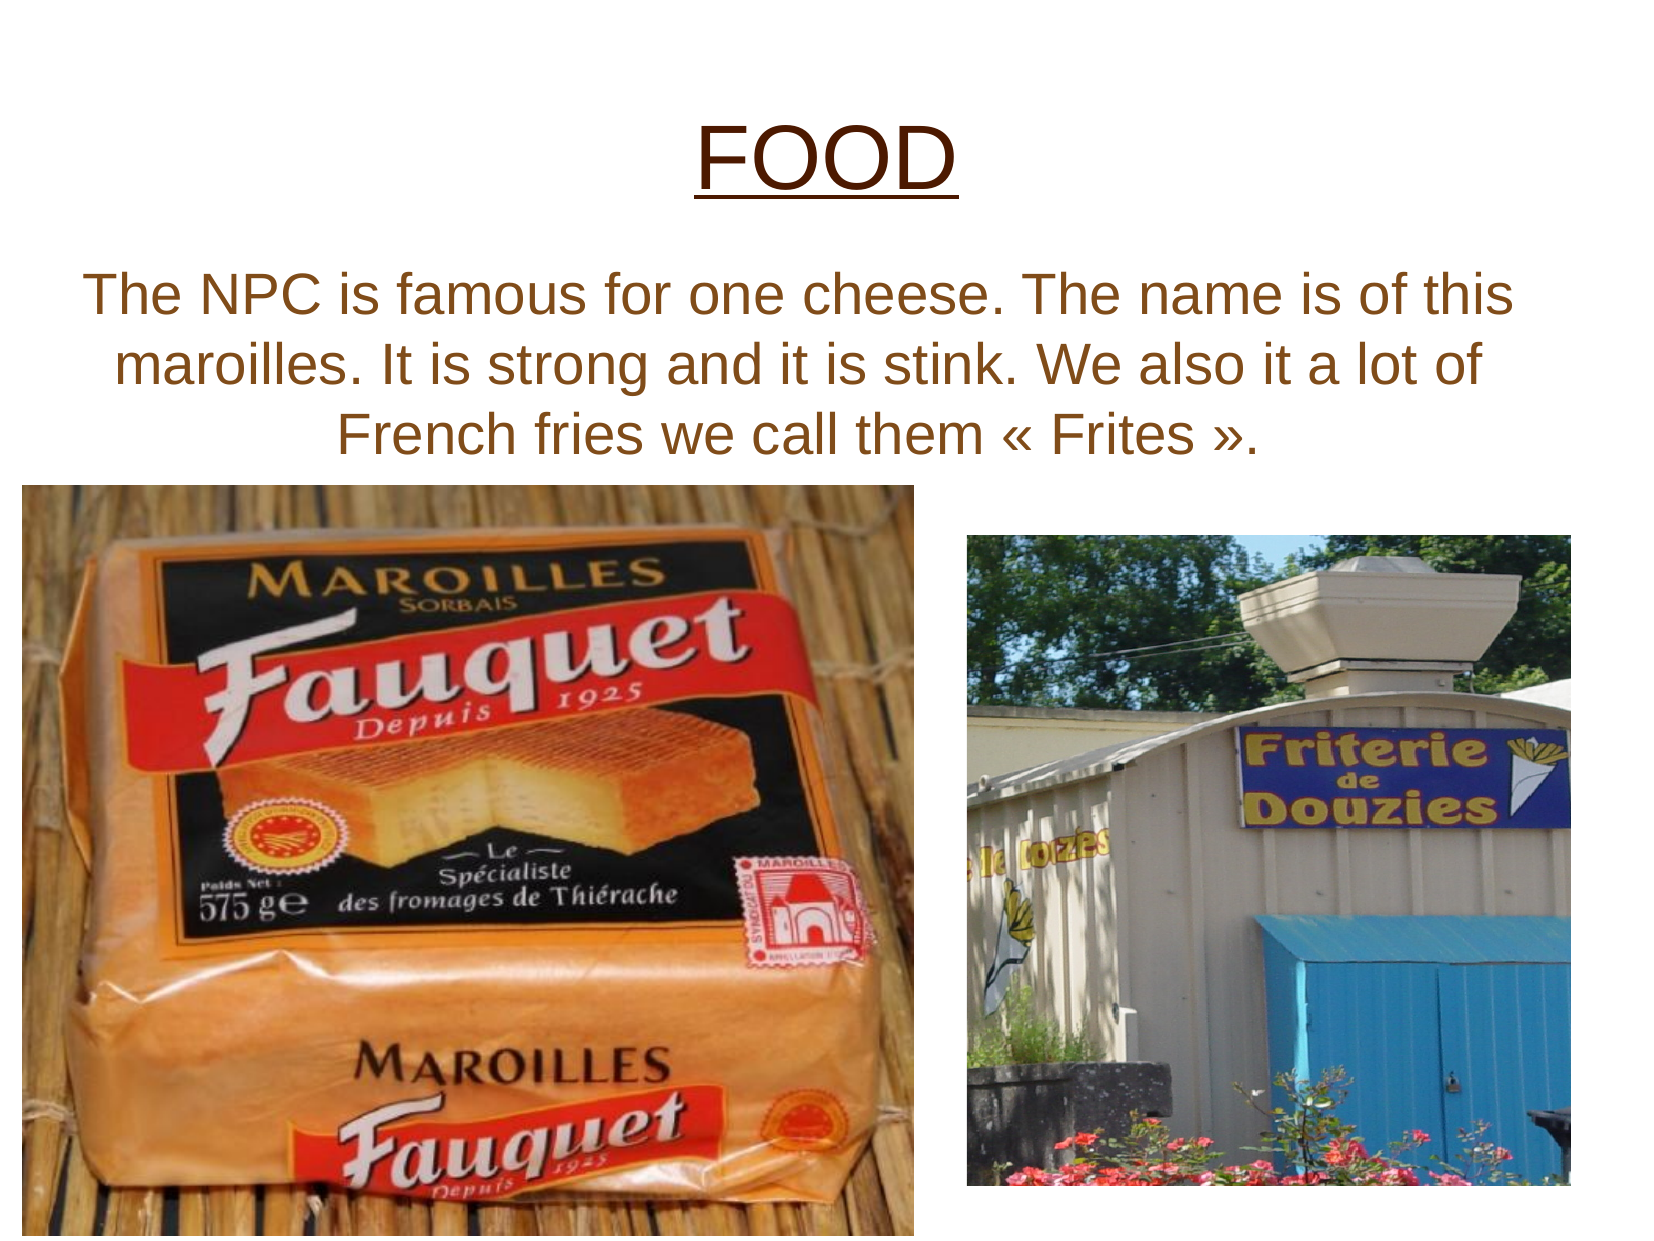

# FOOD
The NPC is famous for one cheese. The name is of this maroilles. It is strong and it is stink. We also it a lot of French fries we call them « Frites ».